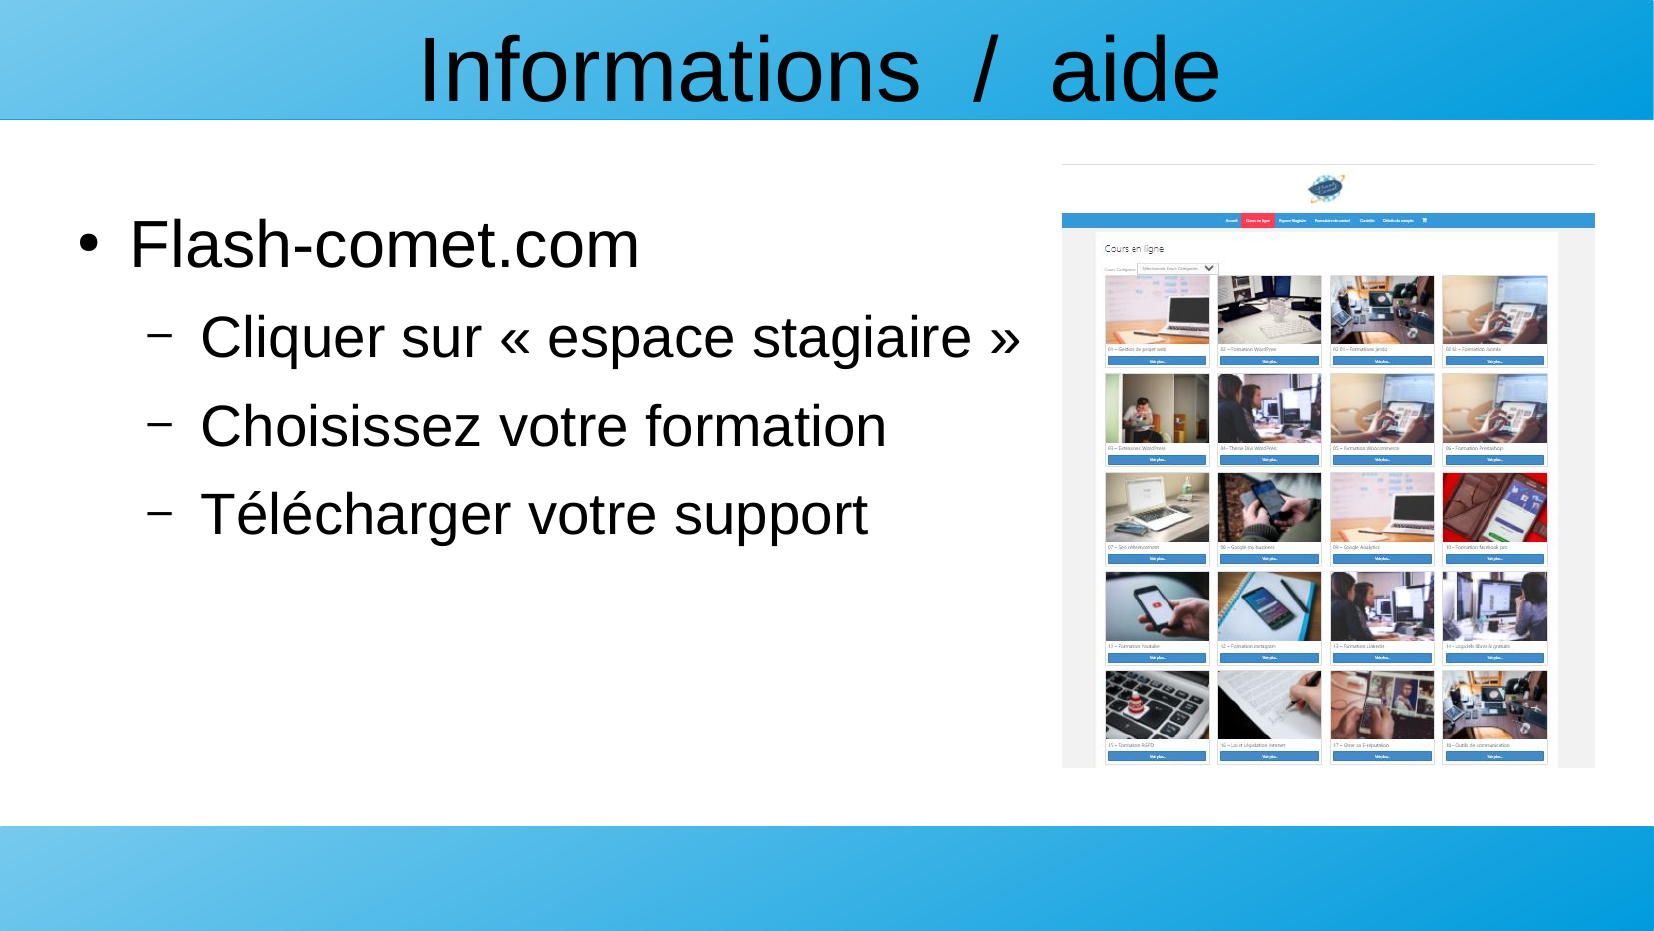

# Informations / aide
Flash-comet.com
Cliquer sur « espace stagiaire »
Choisissez votre formation
Télécharger votre support